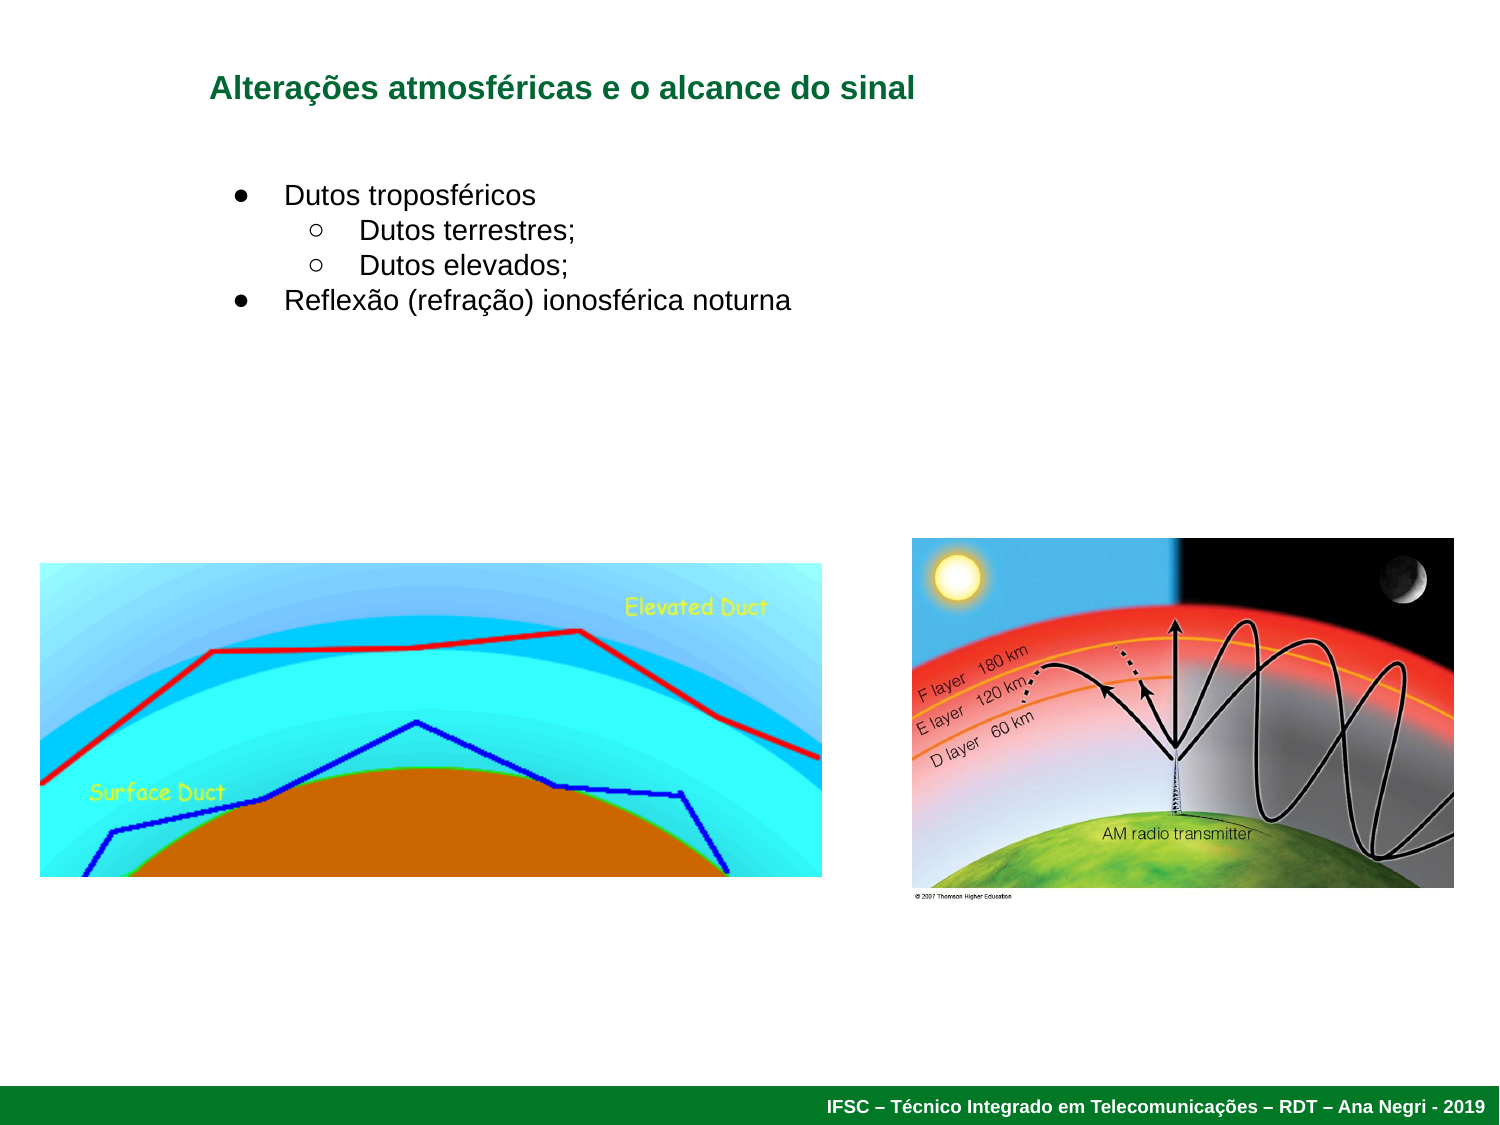

Alterações atmosféricas e o alcance do sinal
Dutos troposféricos
Dutos terrestres;
Dutos elevados;
Reflexão (refração) ionosférica noturna
ção
IFSC – Técnico Integrado em Telecomunicações – RDT – Ana Negri - 2019